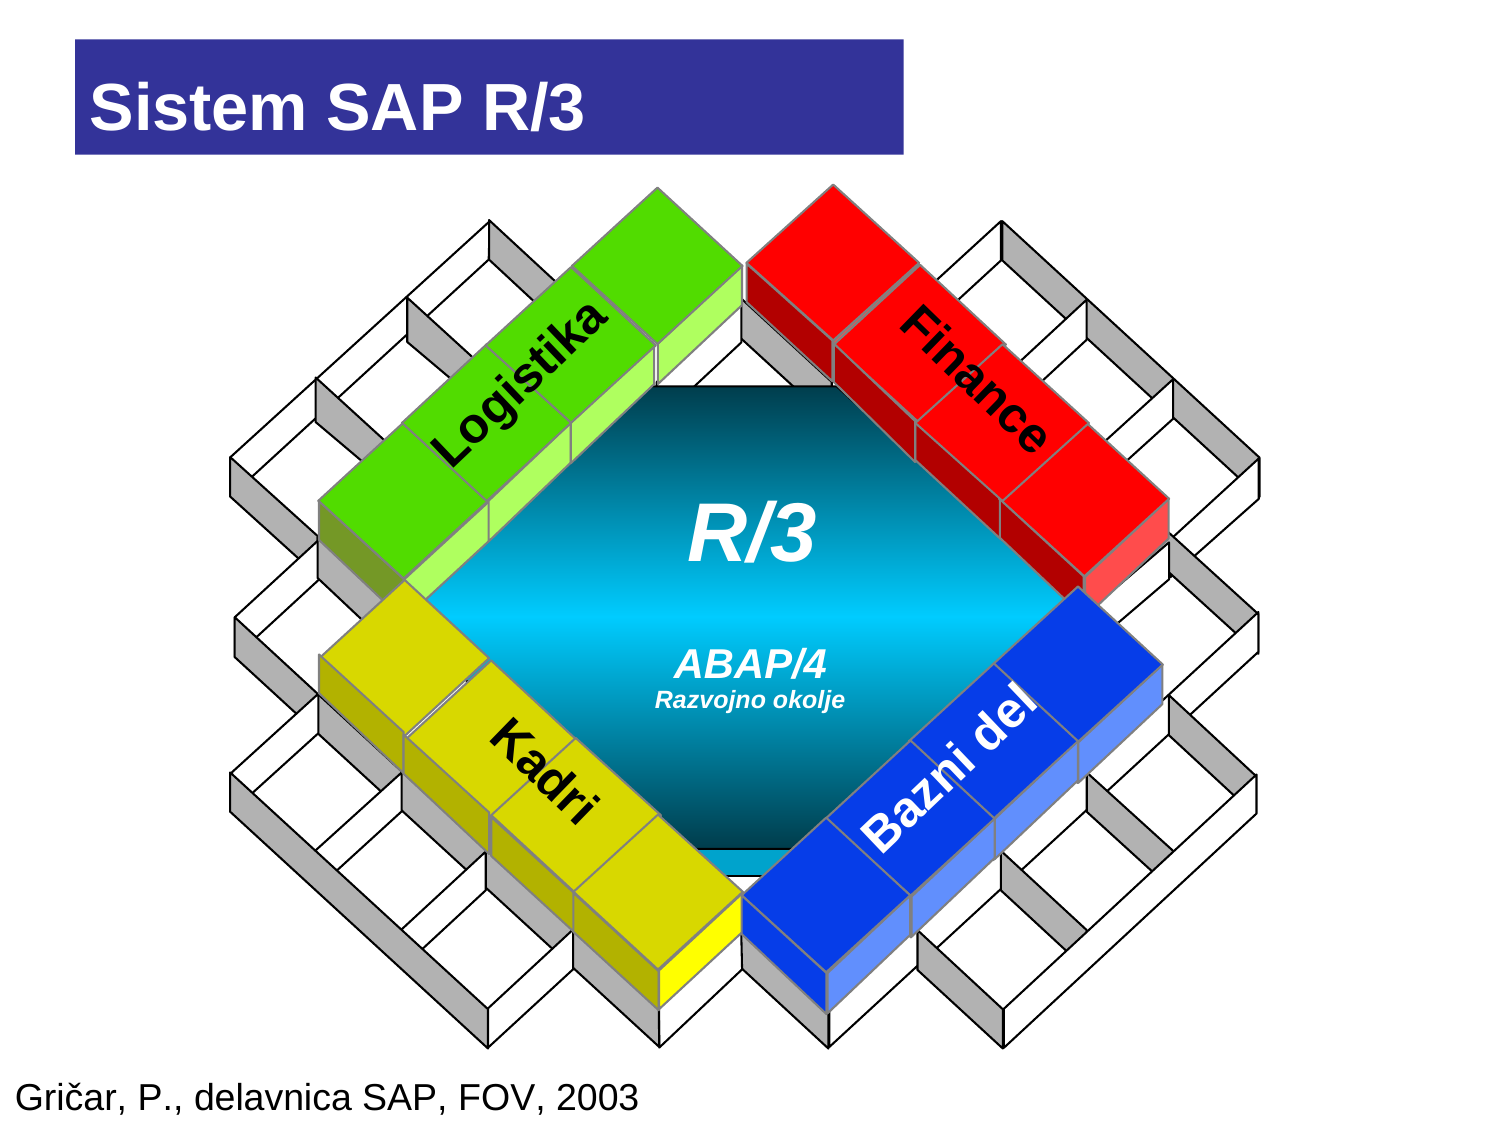

# Sistem SAP R/3
Finance
Logistika
R/3
ABAP/4
Razvojno okolje
Bazni del
Kadri
Gričar, P., delavnica SAP, FOV, 2003